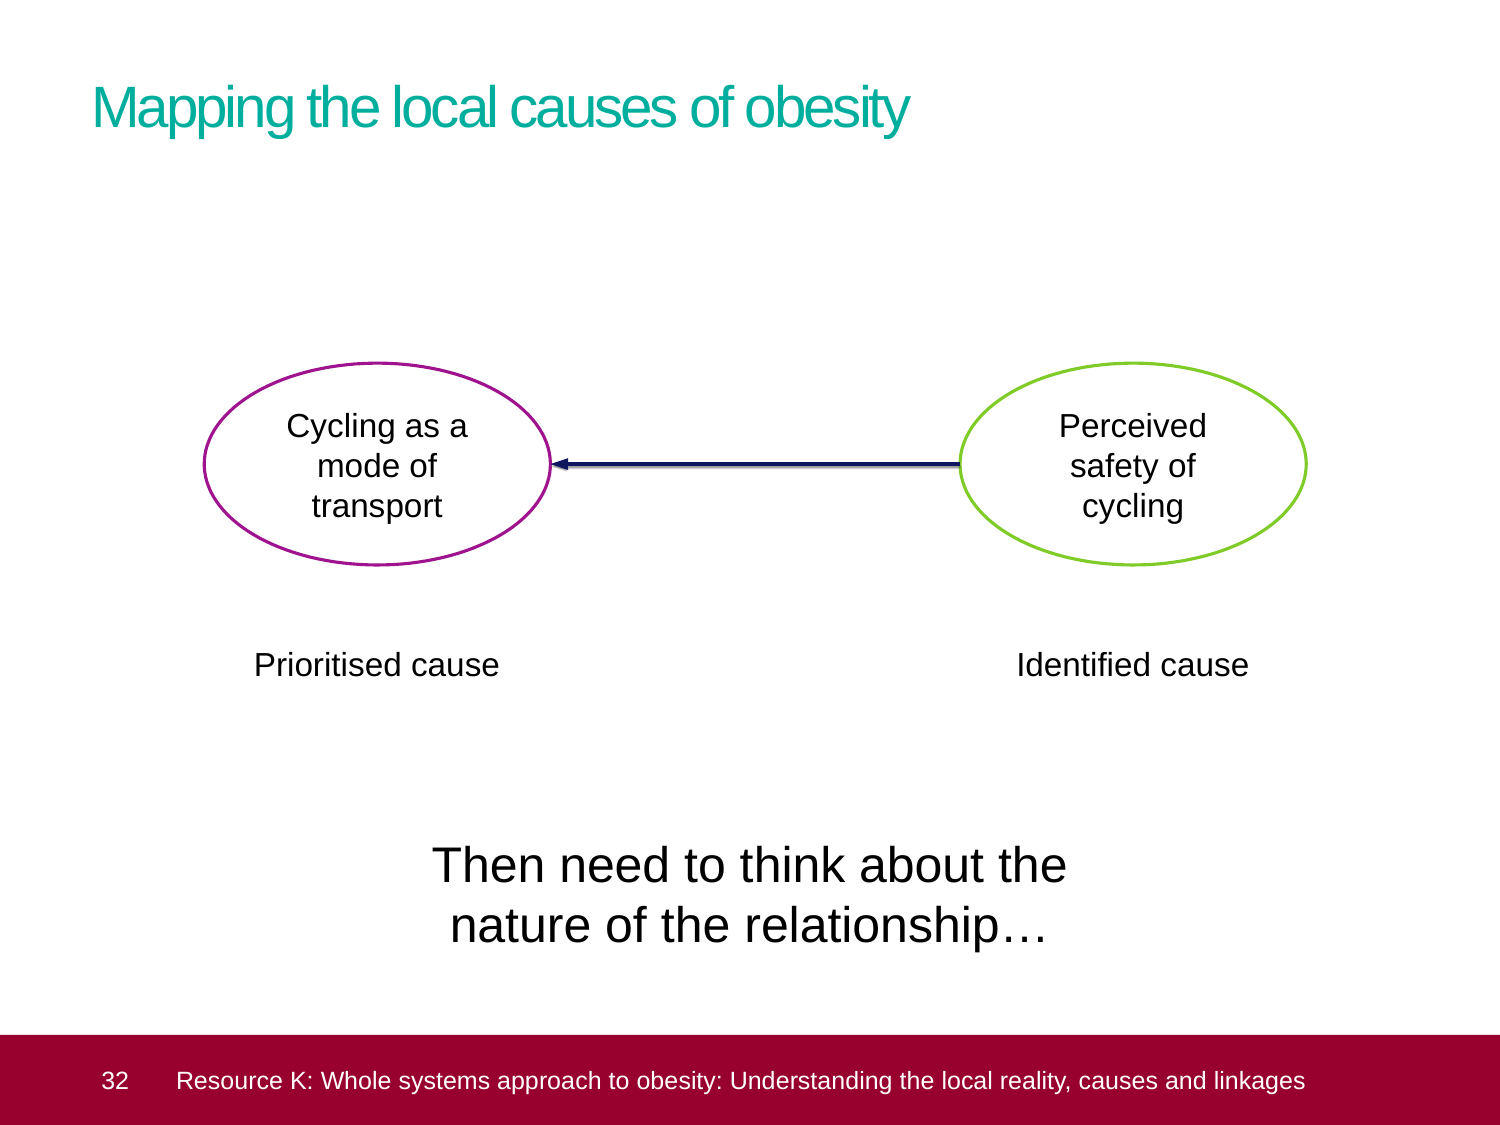

# Mapping the local causes of obesity
Cycling as a mode of transport
Perceived safety of cycling
Prioritised cause
Identified cause
Then need to think about the nature of the relationship…
 31
Resource K: Whole systems approach to obesity: Understanding the local reality, causes and linkages